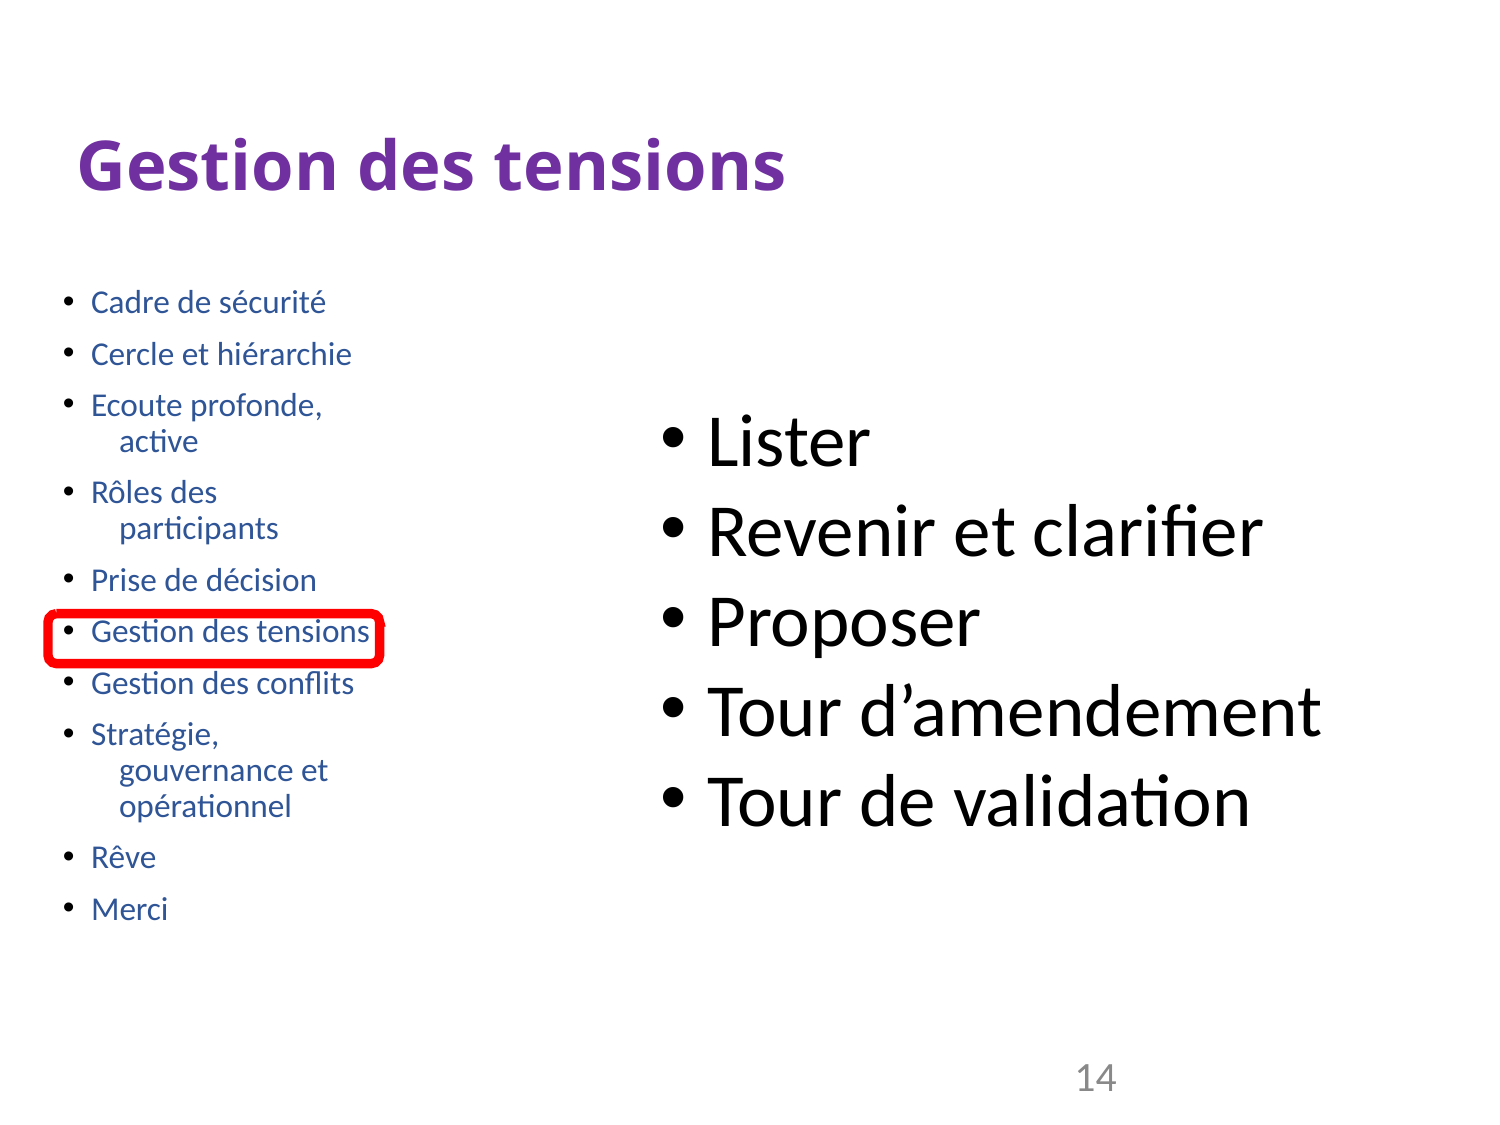

# Gestion des tensions
Cadre de sécurité
Cercle et hiérarchie
Ecoute profonde, active
Rôles des participants
Prise de décision
Gestion des tensions
Gestion des conflits
Stratégie, gouvernance et opérationnel
Rêve
Merci
Lister
Revenir et clarifier
Proposer
Tour d’amendement
Tour de validation